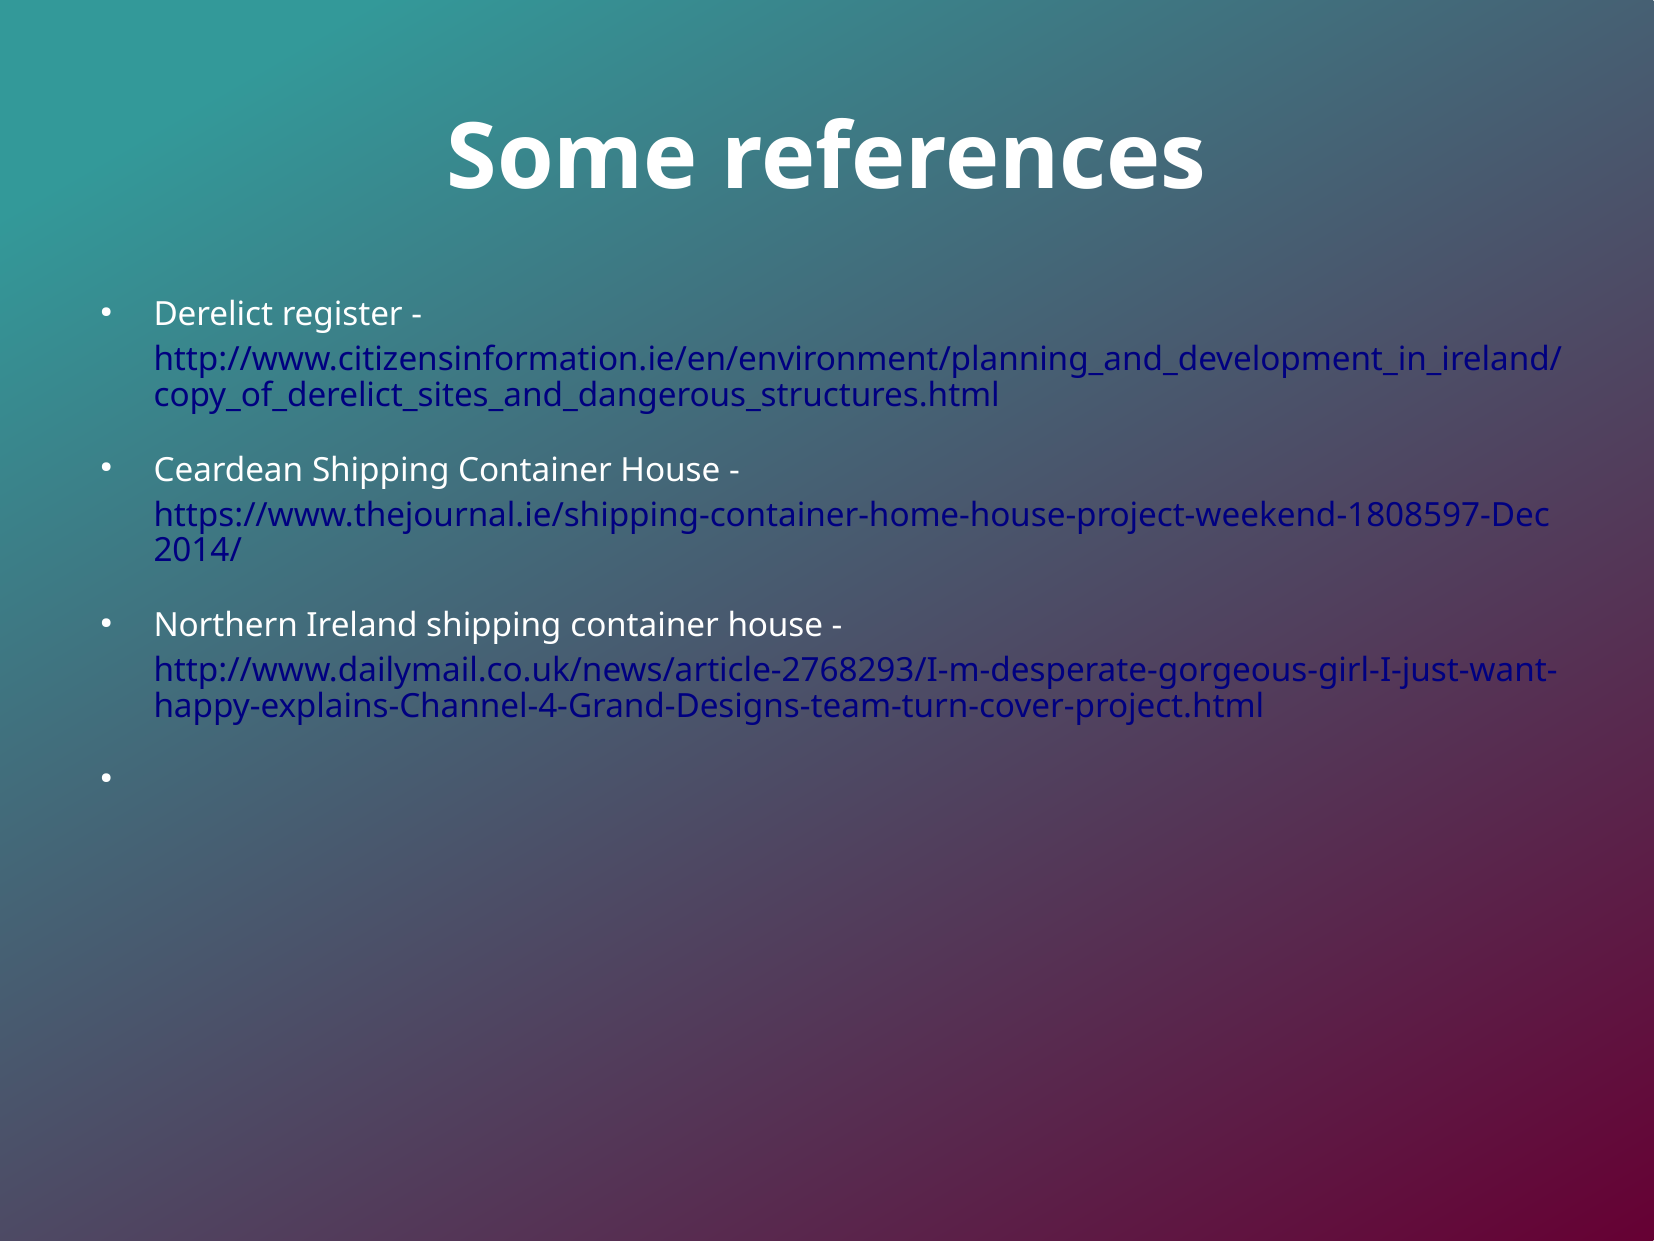

# Some references
Derelict register - http://www.citizensinformation.ie/en/environment/planning_and_development_in_ireland/copy_of_derelict_sites_and_dangerous_structures.html
Ceardean Shipping Container House - https://www.thejournal.ie/shipping-container-home-house-project-weekend-1808597-Dec2014/
Northern Ireland shipping container house - http://www.dailymail.co.uk/news/article-2768293/I-m-desperate-gorgeous-girl-I-just-want-happy-explains-Channel-4-Grand-Designs-team-turn-cover-project.html